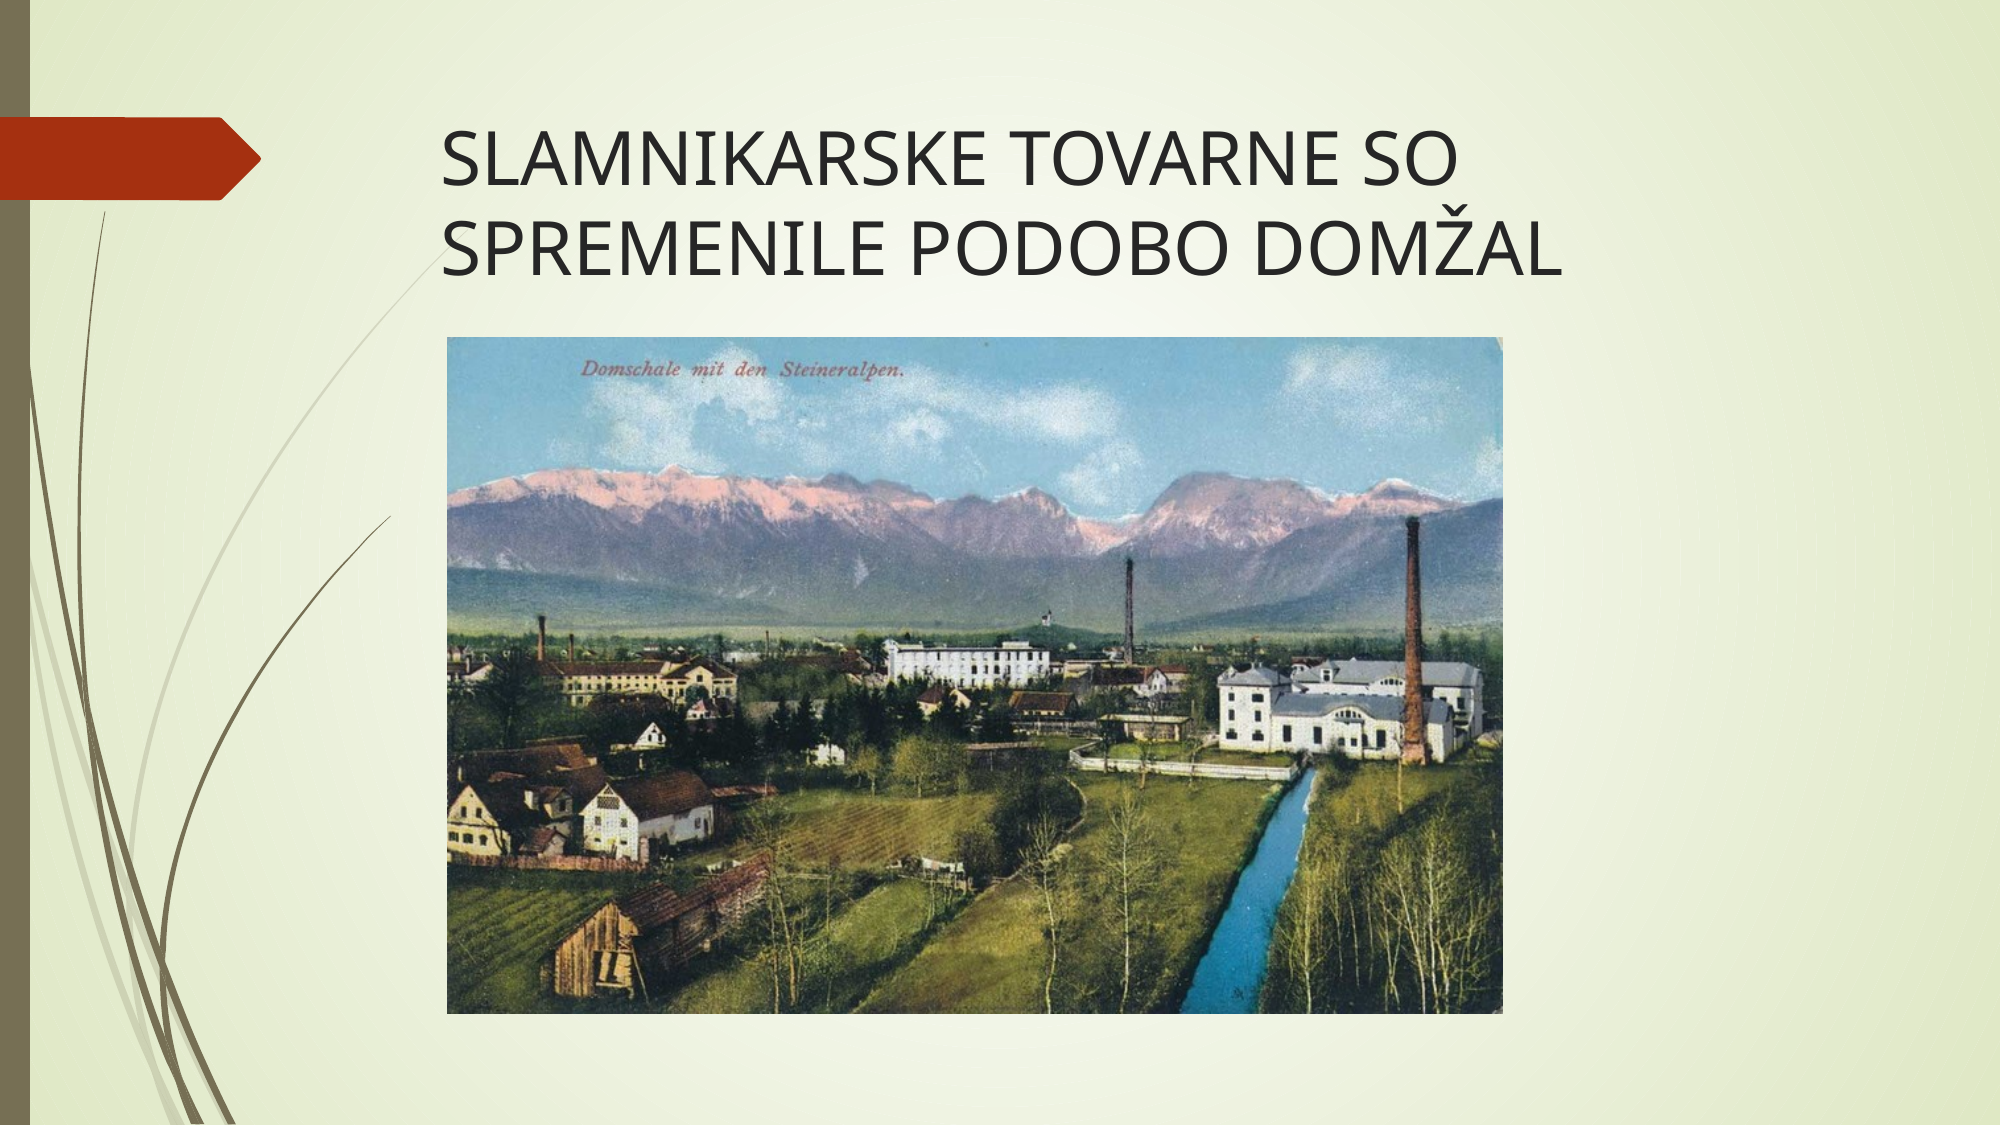

# SLAMNIKARSKE TOVARNE SO SPREMENILE PODOBO DOMŽAL